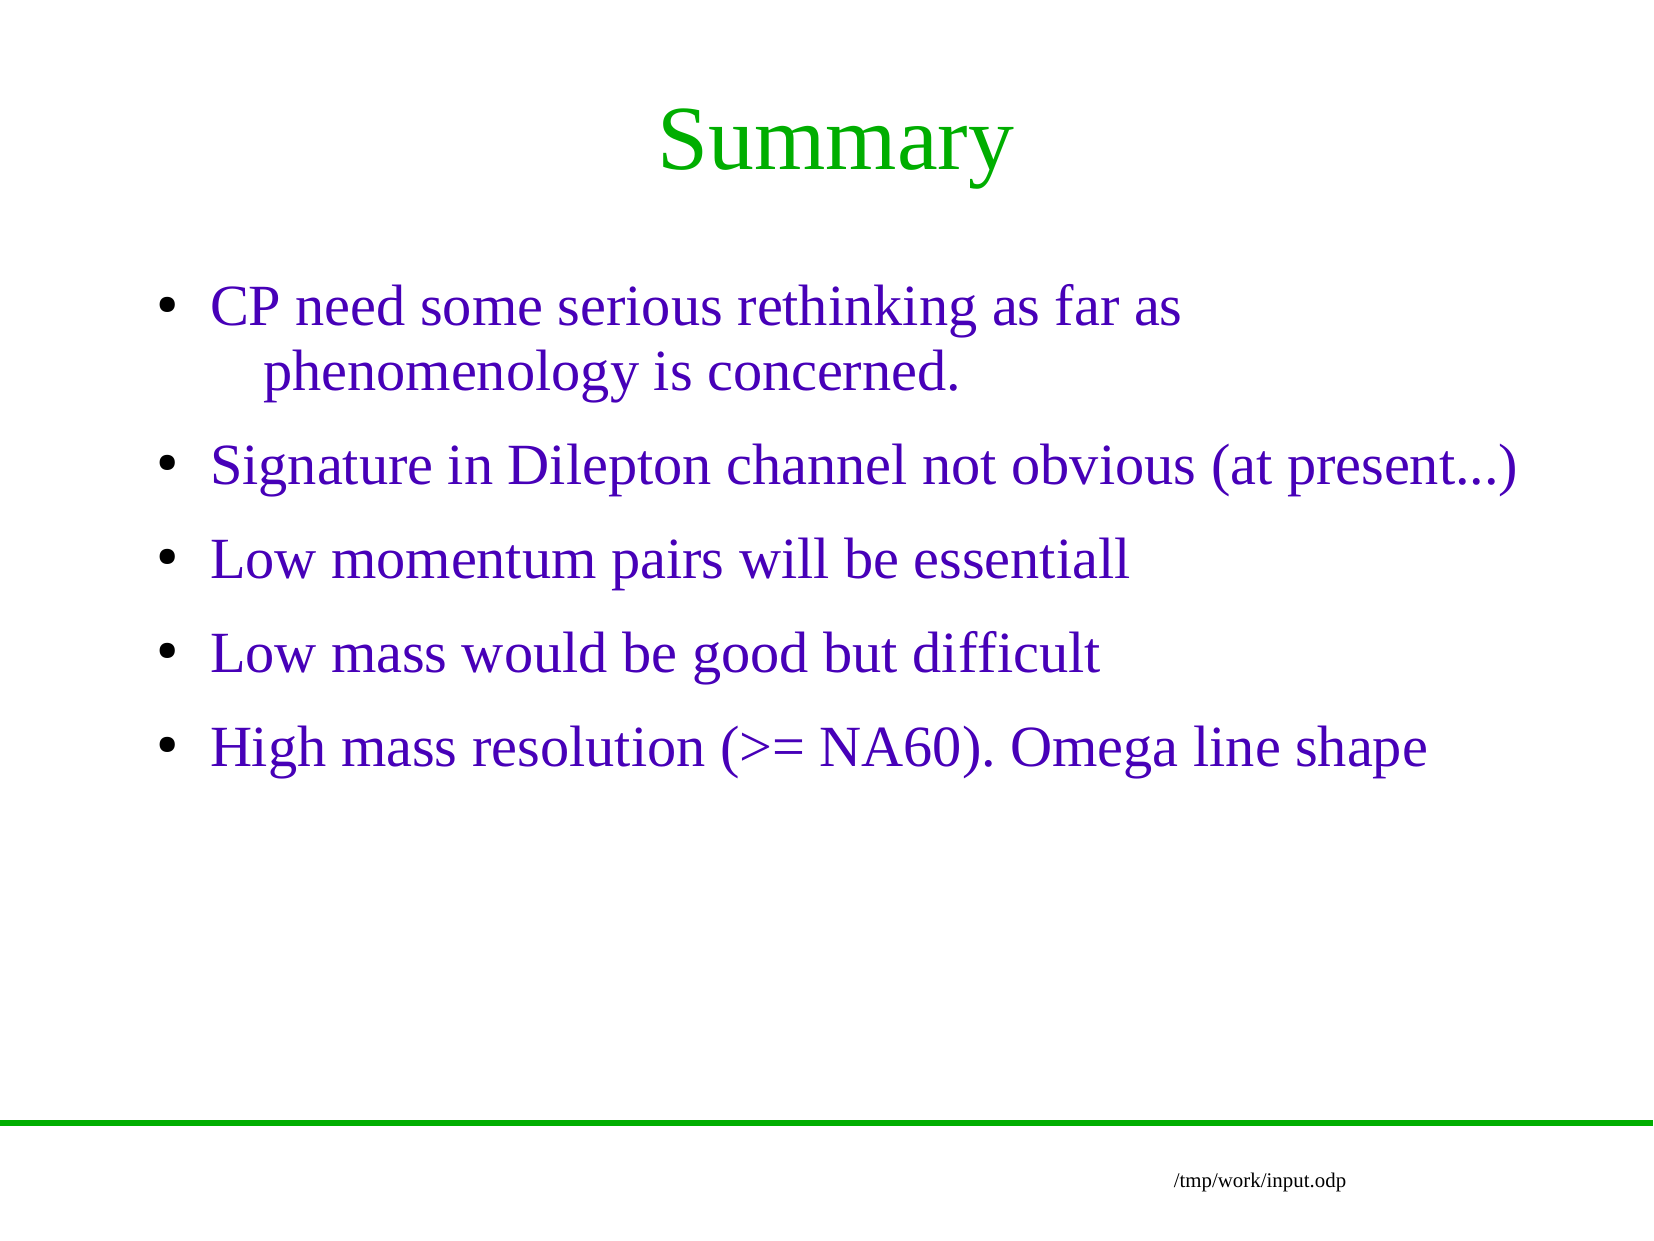

# Summary
CP need some serious rethinking as far as phenomenology is concerned.
Signature in Dilepton channel not obvious (at present...)
Low momentum pairs will be essentiall
Low mass would be good but difficult
High mass resolution (>= NA60). Omega line shape